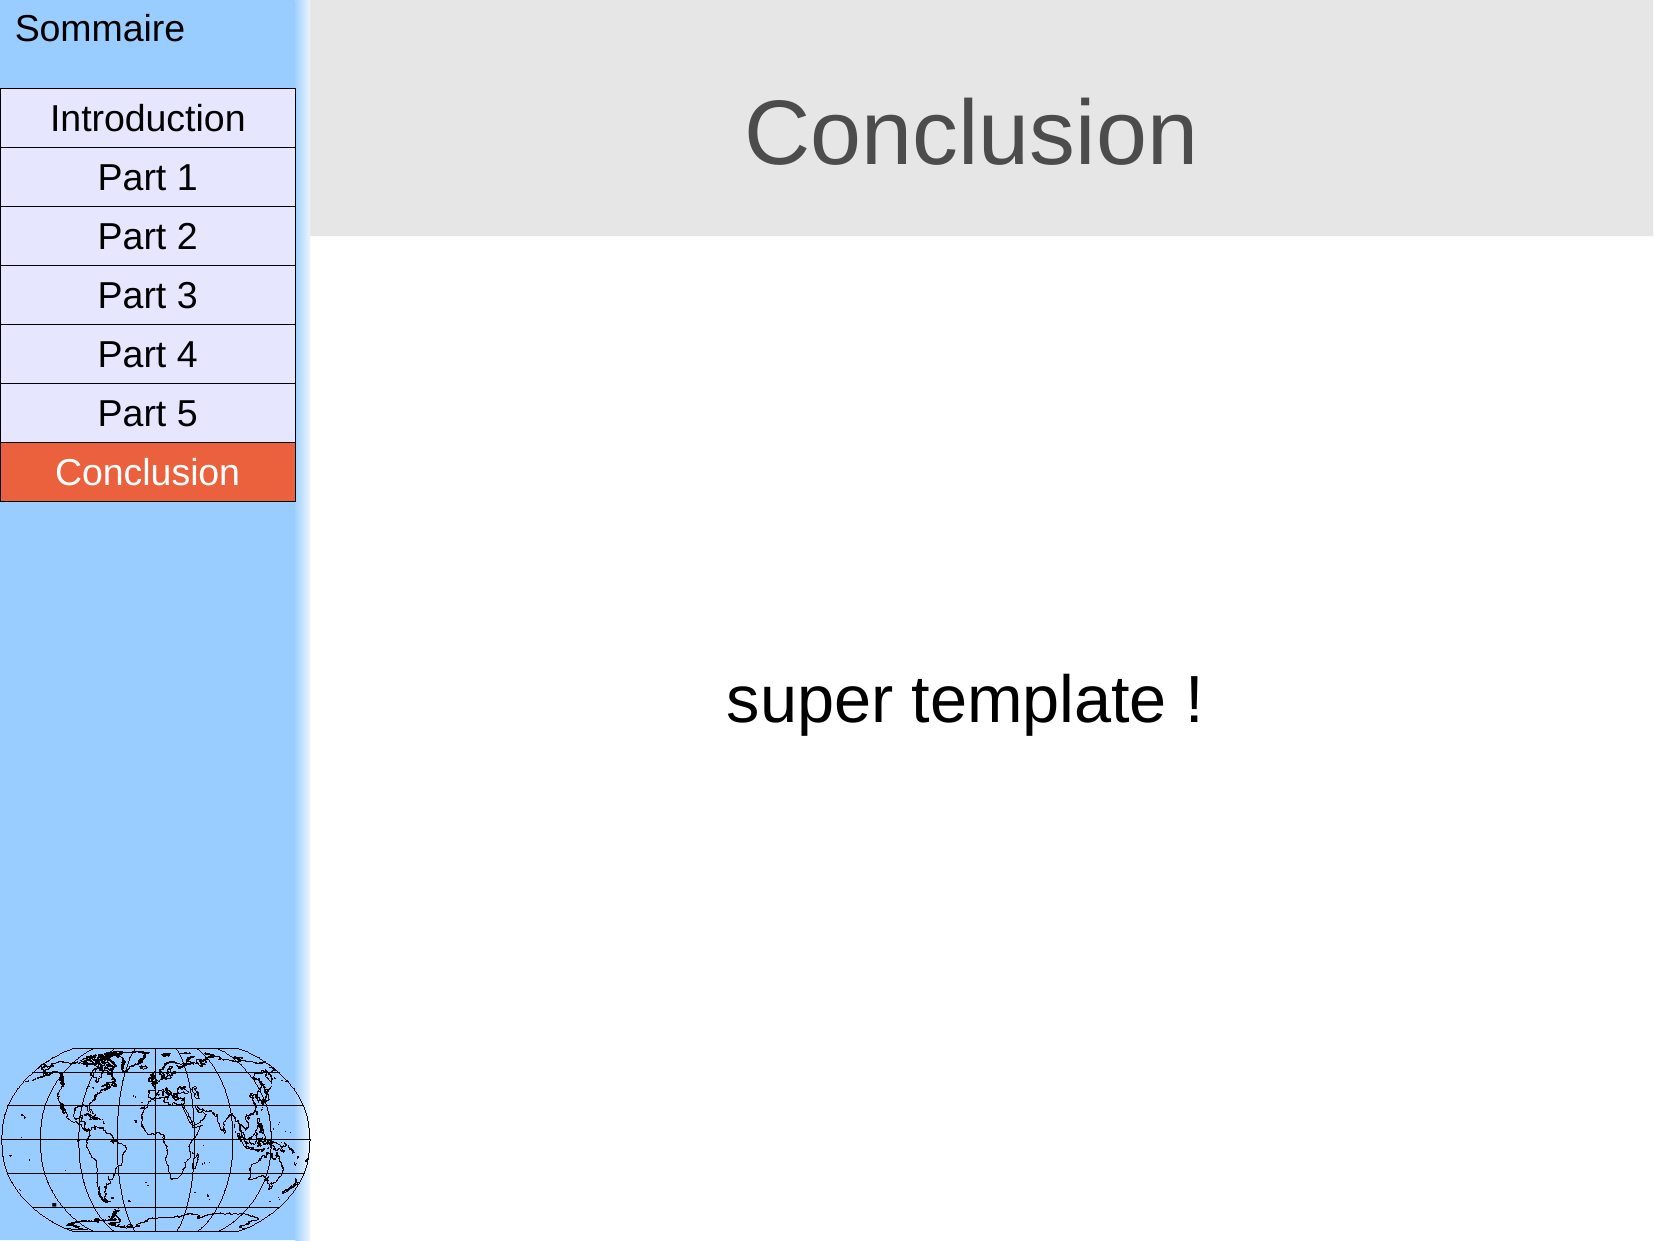

Sommaire
# Conclusion
Introduction
Part 1
Part 2
Part 3
super template !
Part 4
Part 5
Conclusion